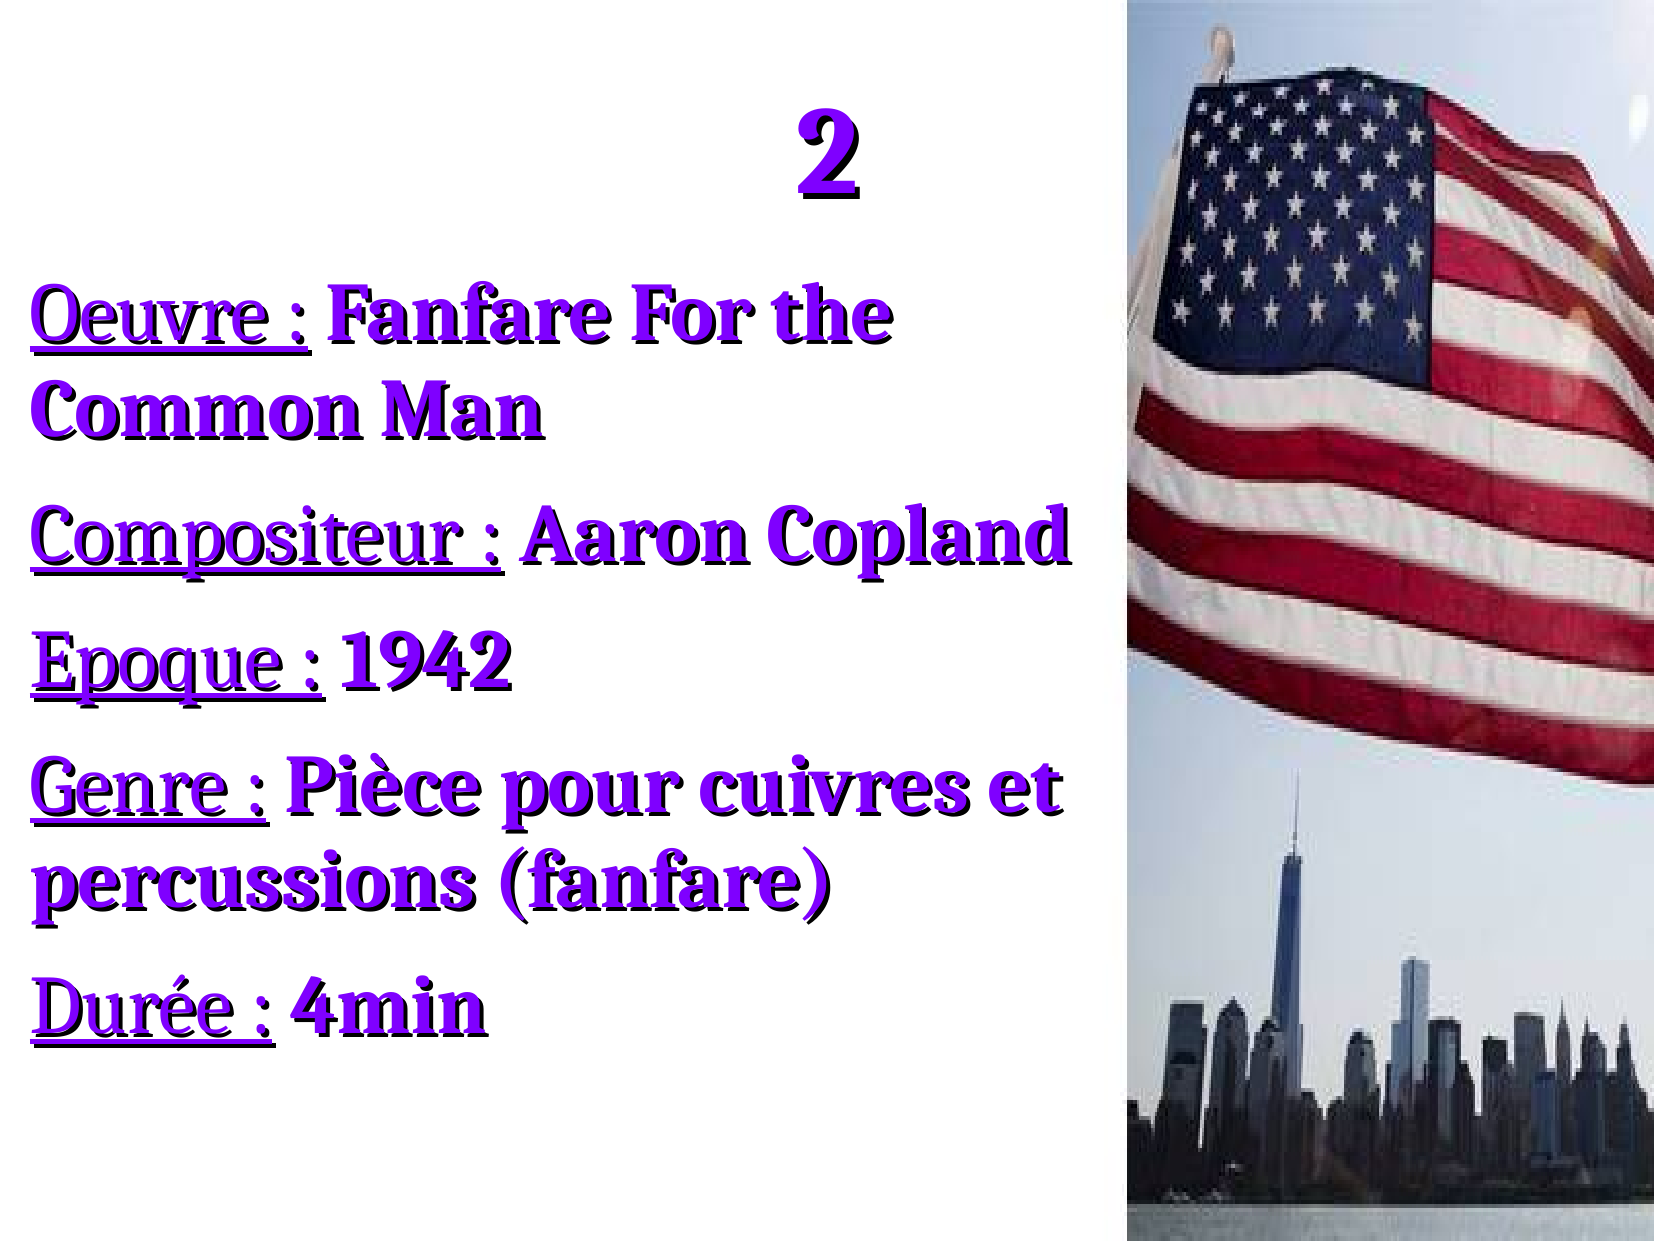

# 2
Oeuvre : Fanfare For the Common Man
Compositeur : Aaron Copland
Epoque : 1942
Genre : Pièce pour cuivres et percussions (fanfare)
Durée : 4min